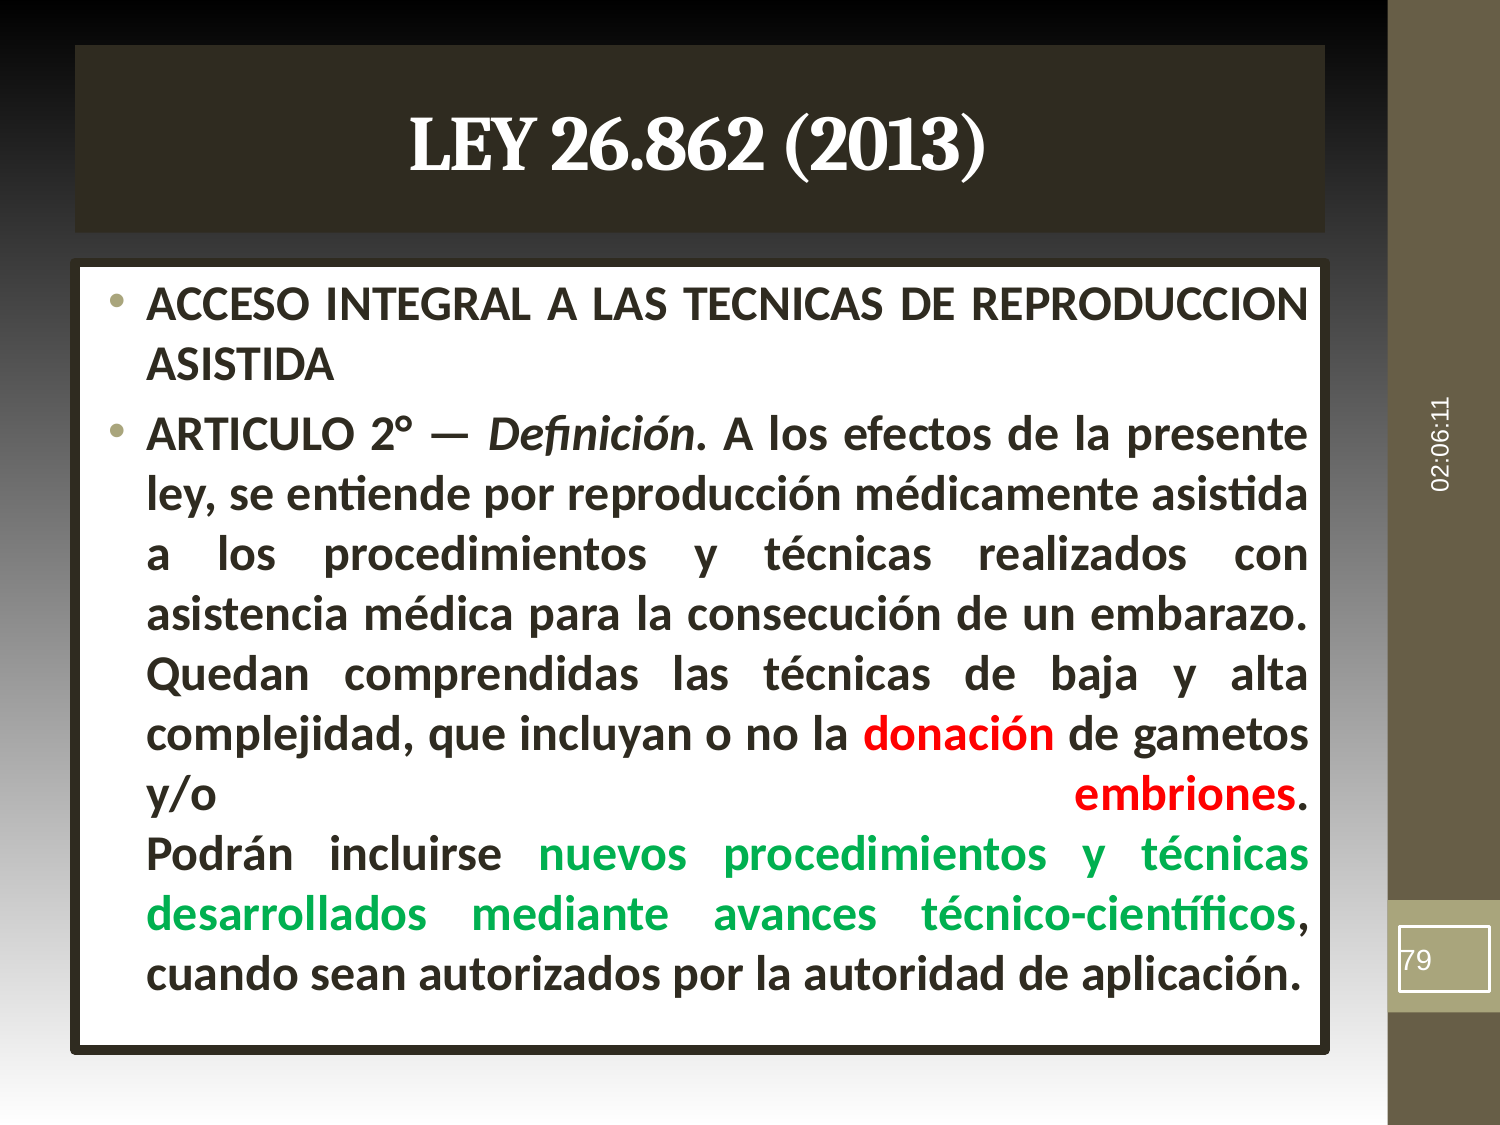

# LEY 26.862 (2013)
ACCESO INTEGRAL A LAS TECNICAS DE REPRODUCCION ASISTIDA
ARTICULO 2° — Definición. A los efectos de la presente ley, se entiende por reproducción médicamente asistida a los procedimientos y técnicas realizados con asistencia médica para la consecución de un embarazo. Quedan comprendidas las técnicas de baja y alta complejidad, que incluyan o no la donación de gametos y/o embriones.
Podrán incluirse nuevos procedimientos y técnicas desarrollados mediante avances técnico-científicos, cuando sean autorizados por la autoridad de aplicación.
02:48:05